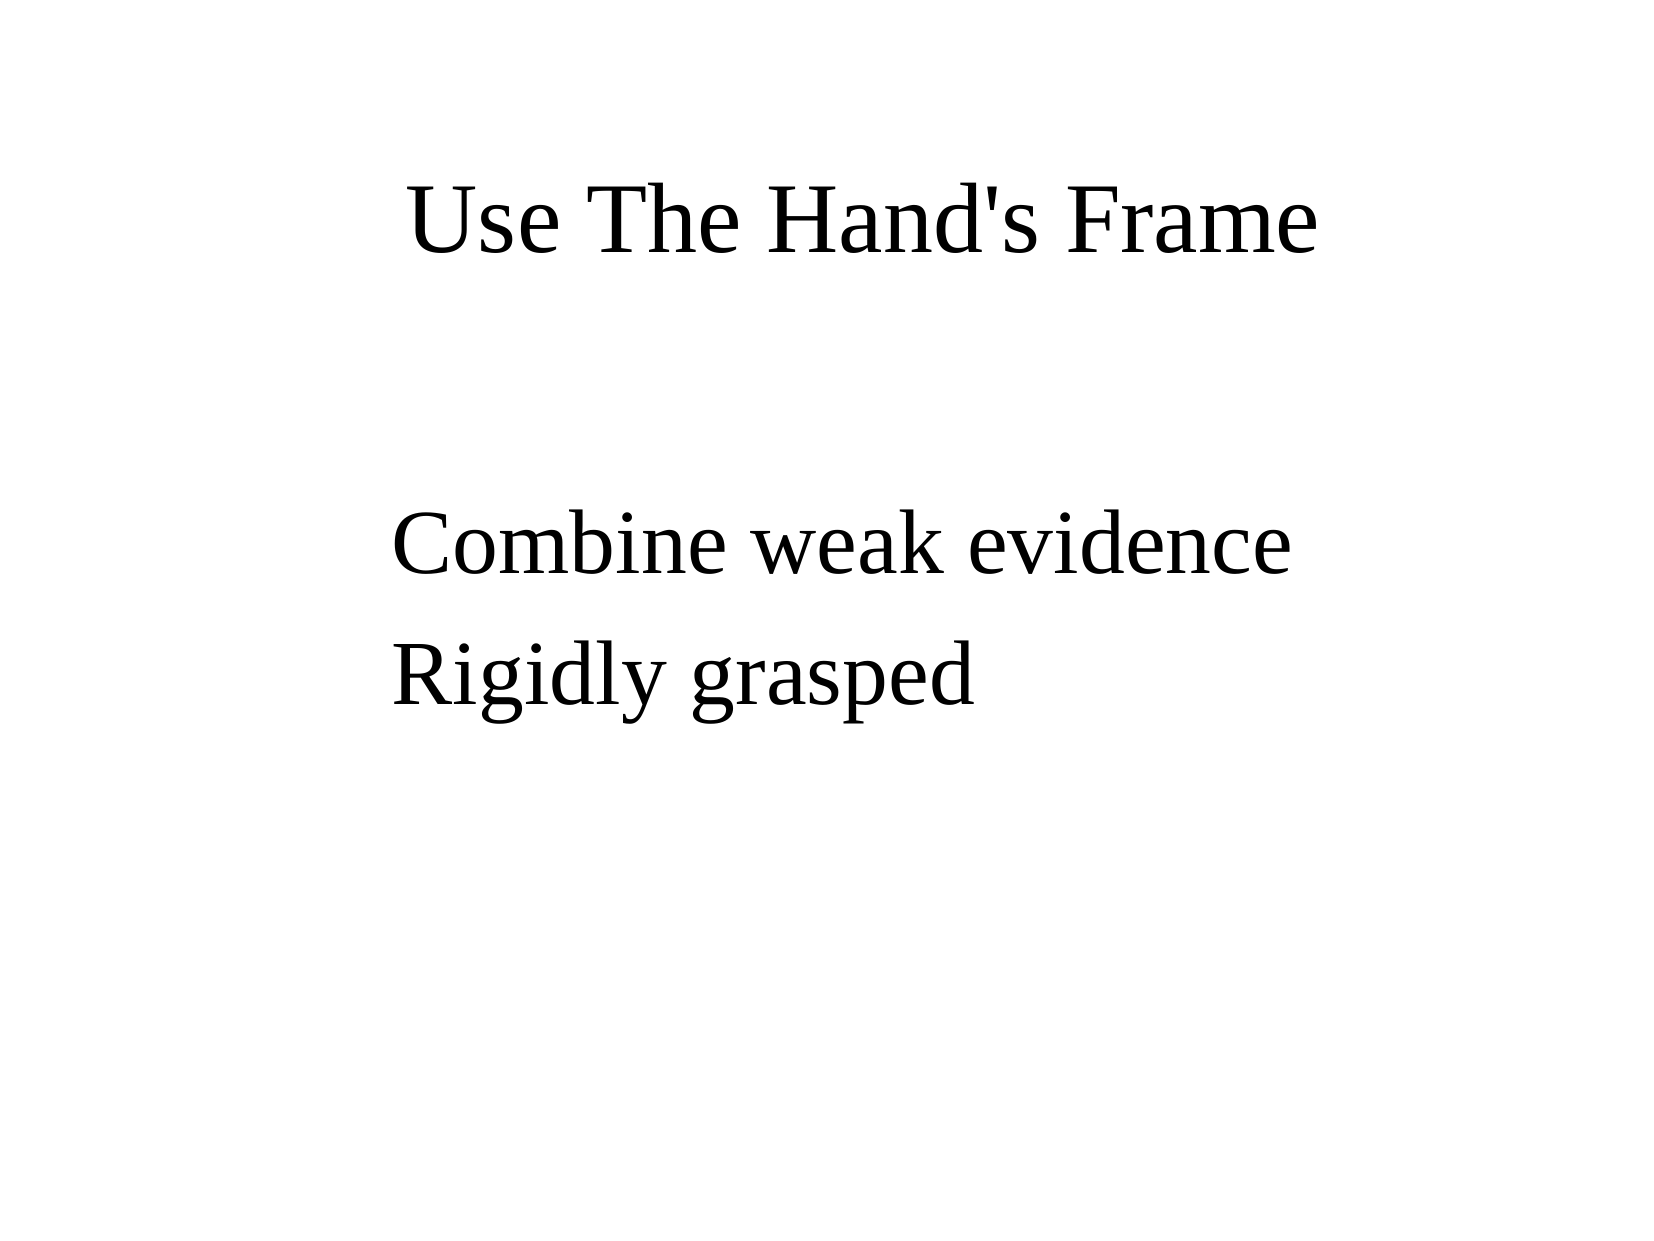

# Use The Hand's Frame
Combine weak evidence
Rigidly grasped